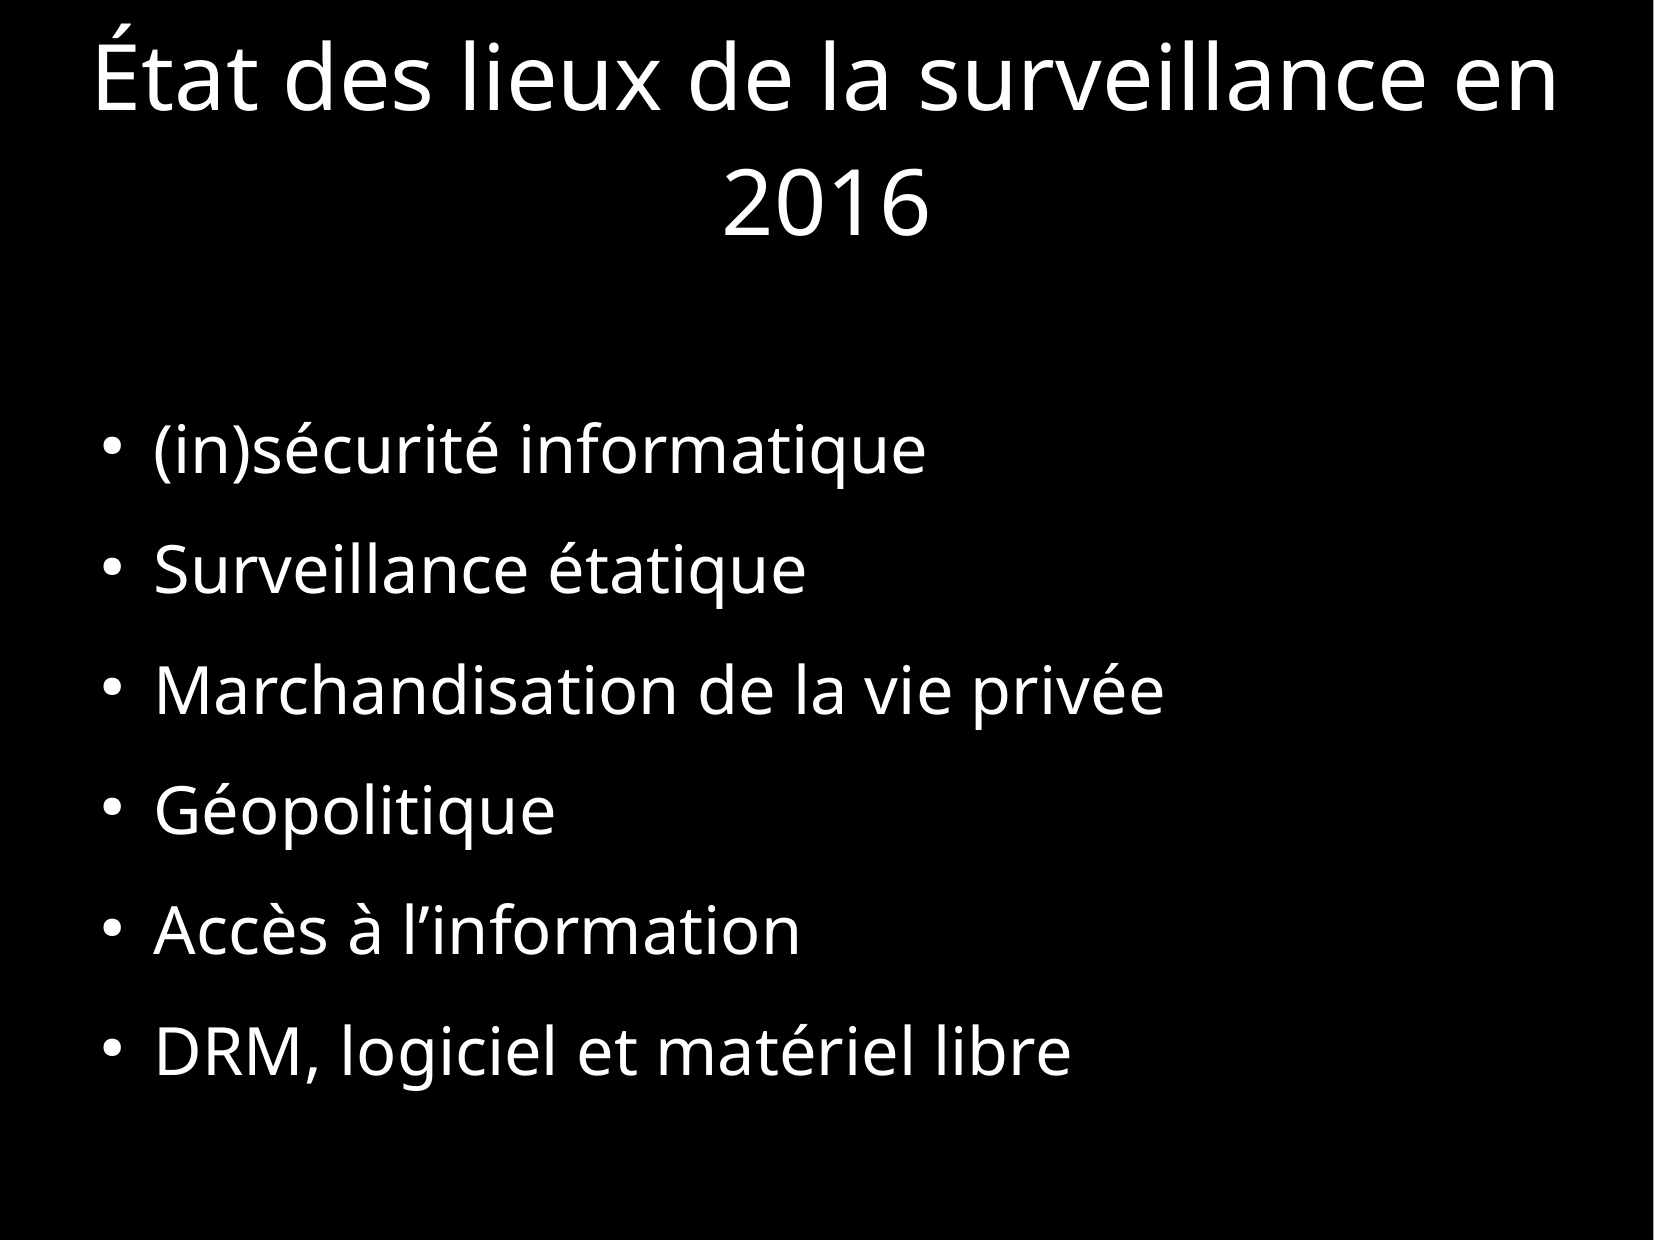

# État des lieux de la surveillance en 2016
(in)sécurité informatique
Surveillance étatique
Marchandisation de la vie privée
Géopolitique
Accès à l’information
DRM, logiciel et matériel libre